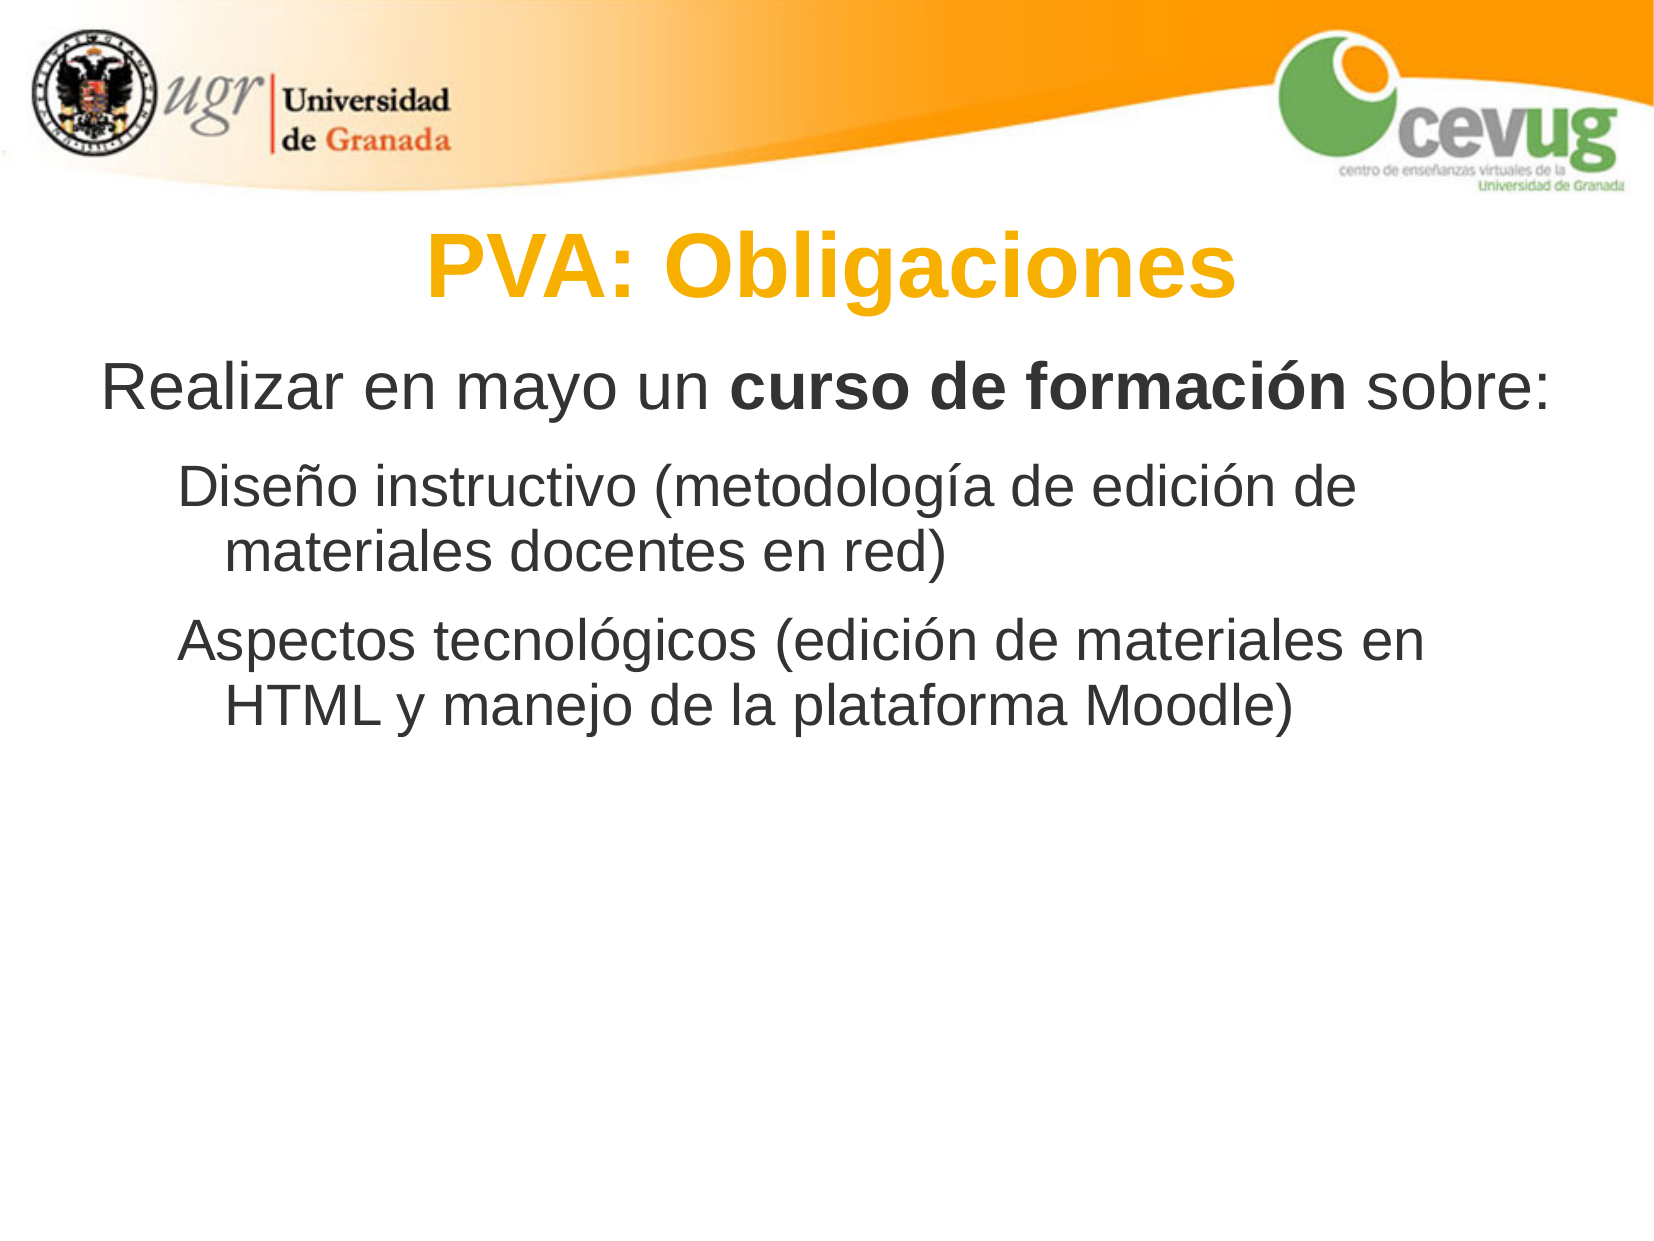

# PVA: Obligaciones
Realizar en mayo un curso de formación sobre:
Diseño instructivo (metodología de edición de materiales docentes en red)
Aspectos tecnológicos (edición de materiales en HTML y manejo de la plataforma Moodle)